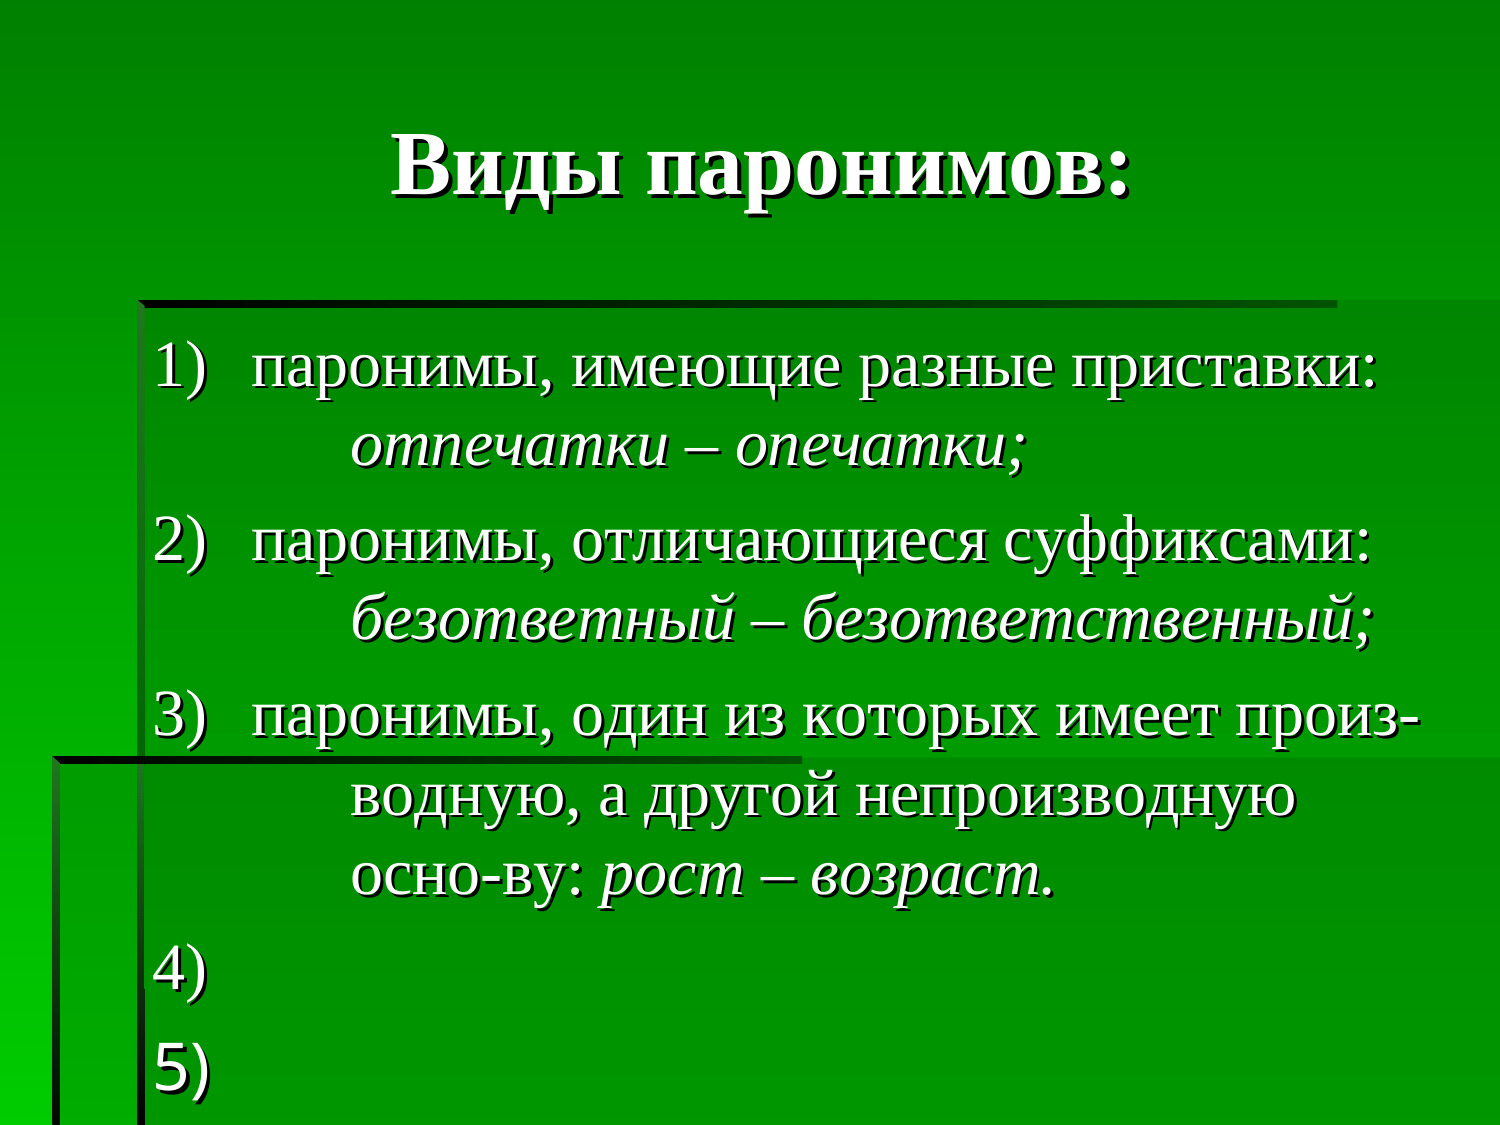

# Виды паронимов:
паронимы, имеющие разные приставки: отпечатки – опечатки;
паронимы, отличающиеся суффиксами: безответный – безответственный;
паронимы, один из которых имеет произ-водную, а другой непроизводную осно-ву: рост – возраст.